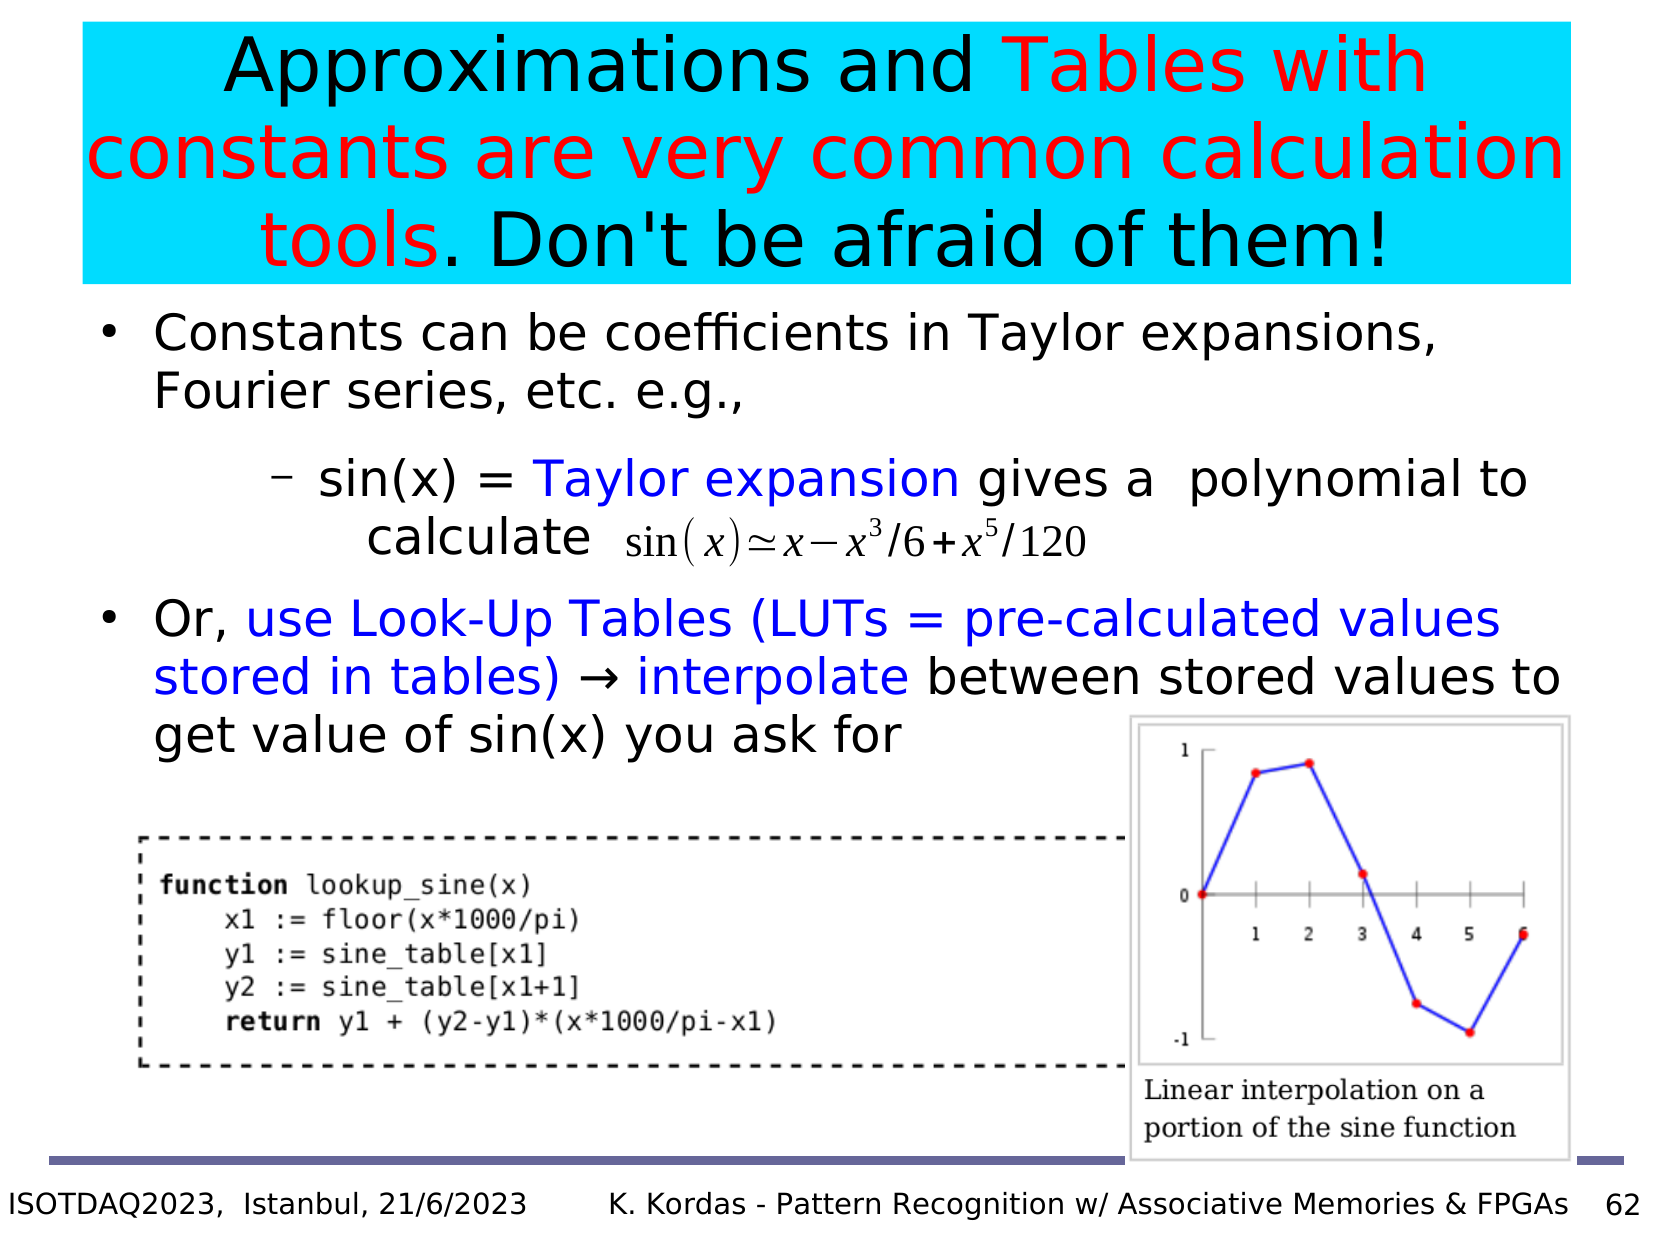

# Approximations and Tables with constants are very common calculation tools. Don't be afraid of them!
Constants can be coefficients in Taylor expansions, Fourier series, etc. e.g.,
sin(x) = Taylor expansion gives a polynomial to calculate
Or, use Look-Up Tables (LUTs = pre-calculated values stored in tables) → interpolate between stored values to get value of sin(x) you ask for
ISOTDAQ2023, Istanbul, 21/6/2023
K. Kordas - Pattern Recognition w/ Associative Memories & FPGAs
62